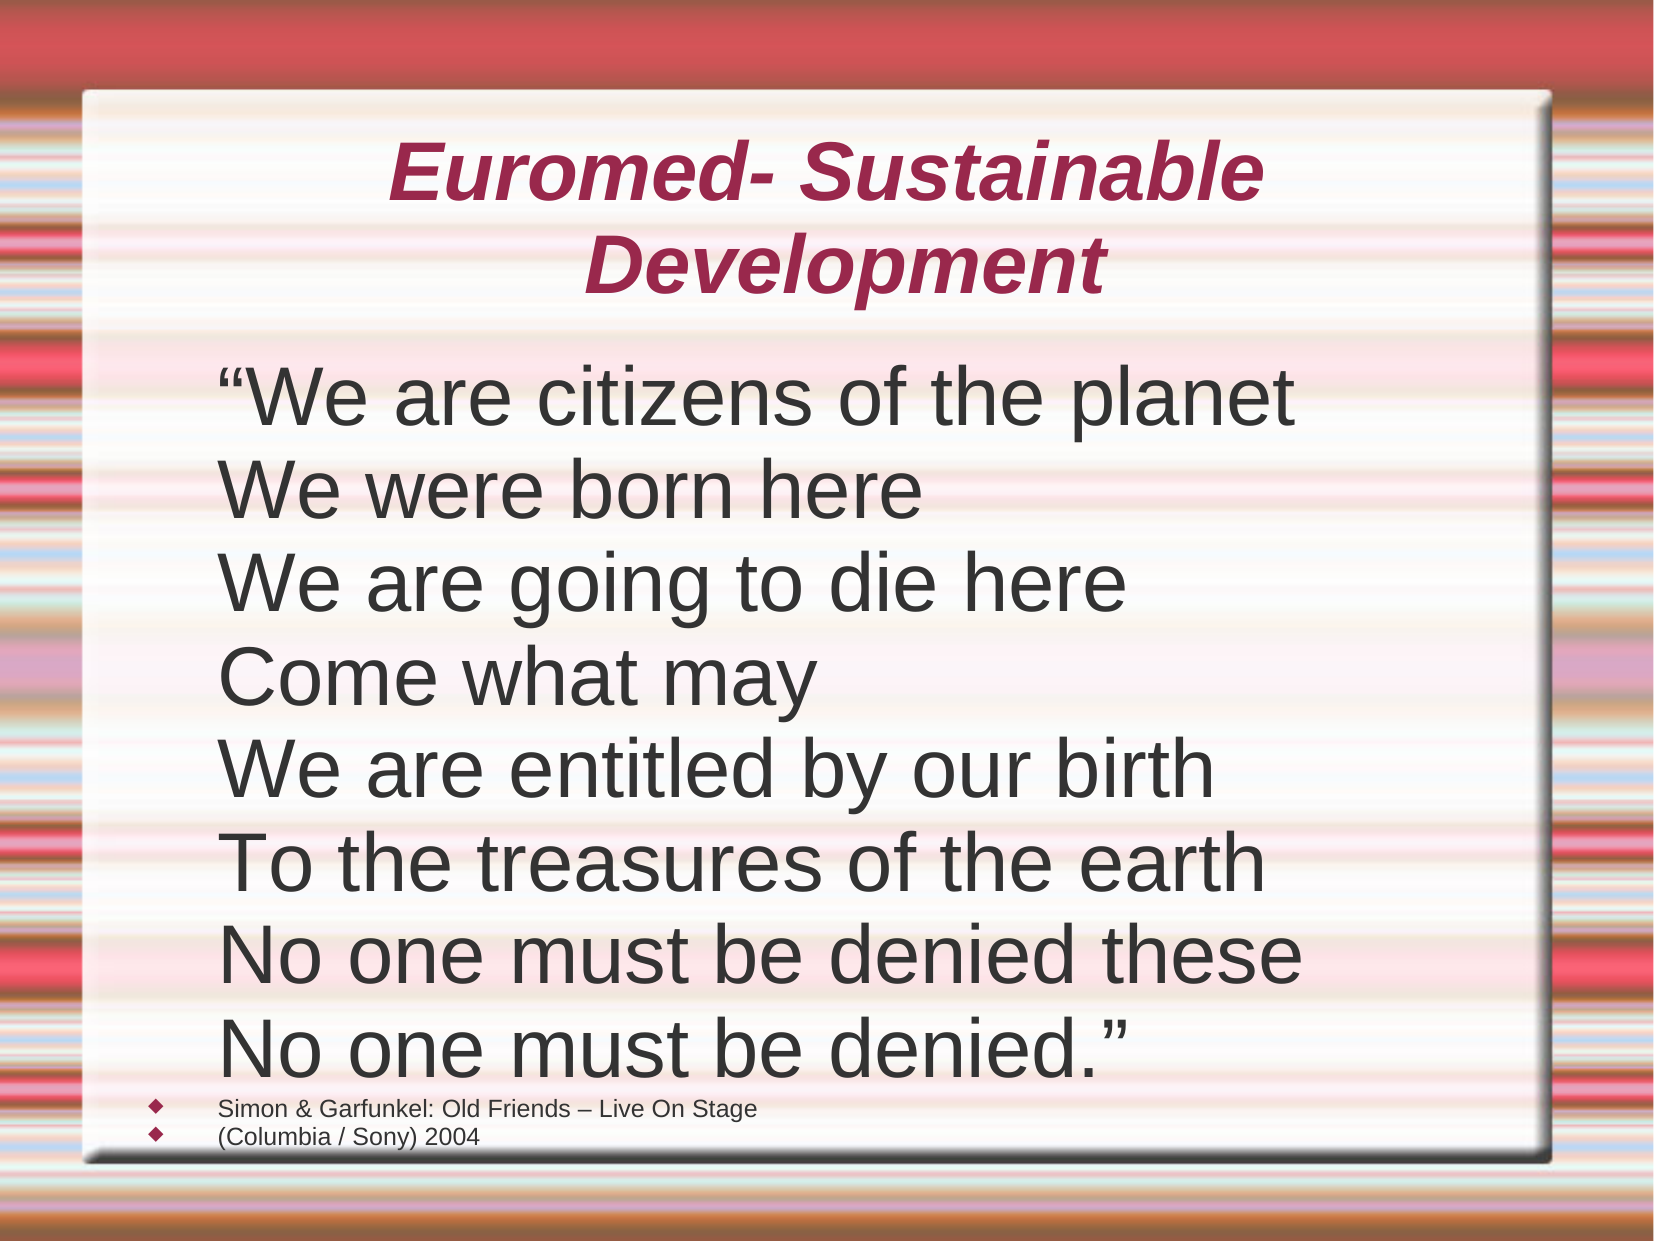

# Euromed- Sustainable Development
“We are citizens of the planet
We were born here
We are going to die here
Come what may
We are entitled by our birth
To the treasures of the earth
No one must be denied these
No one must be denied.”
Simon & Garfunkel: Old Friends – Live On Stage
(Columbia / Sony) 2004